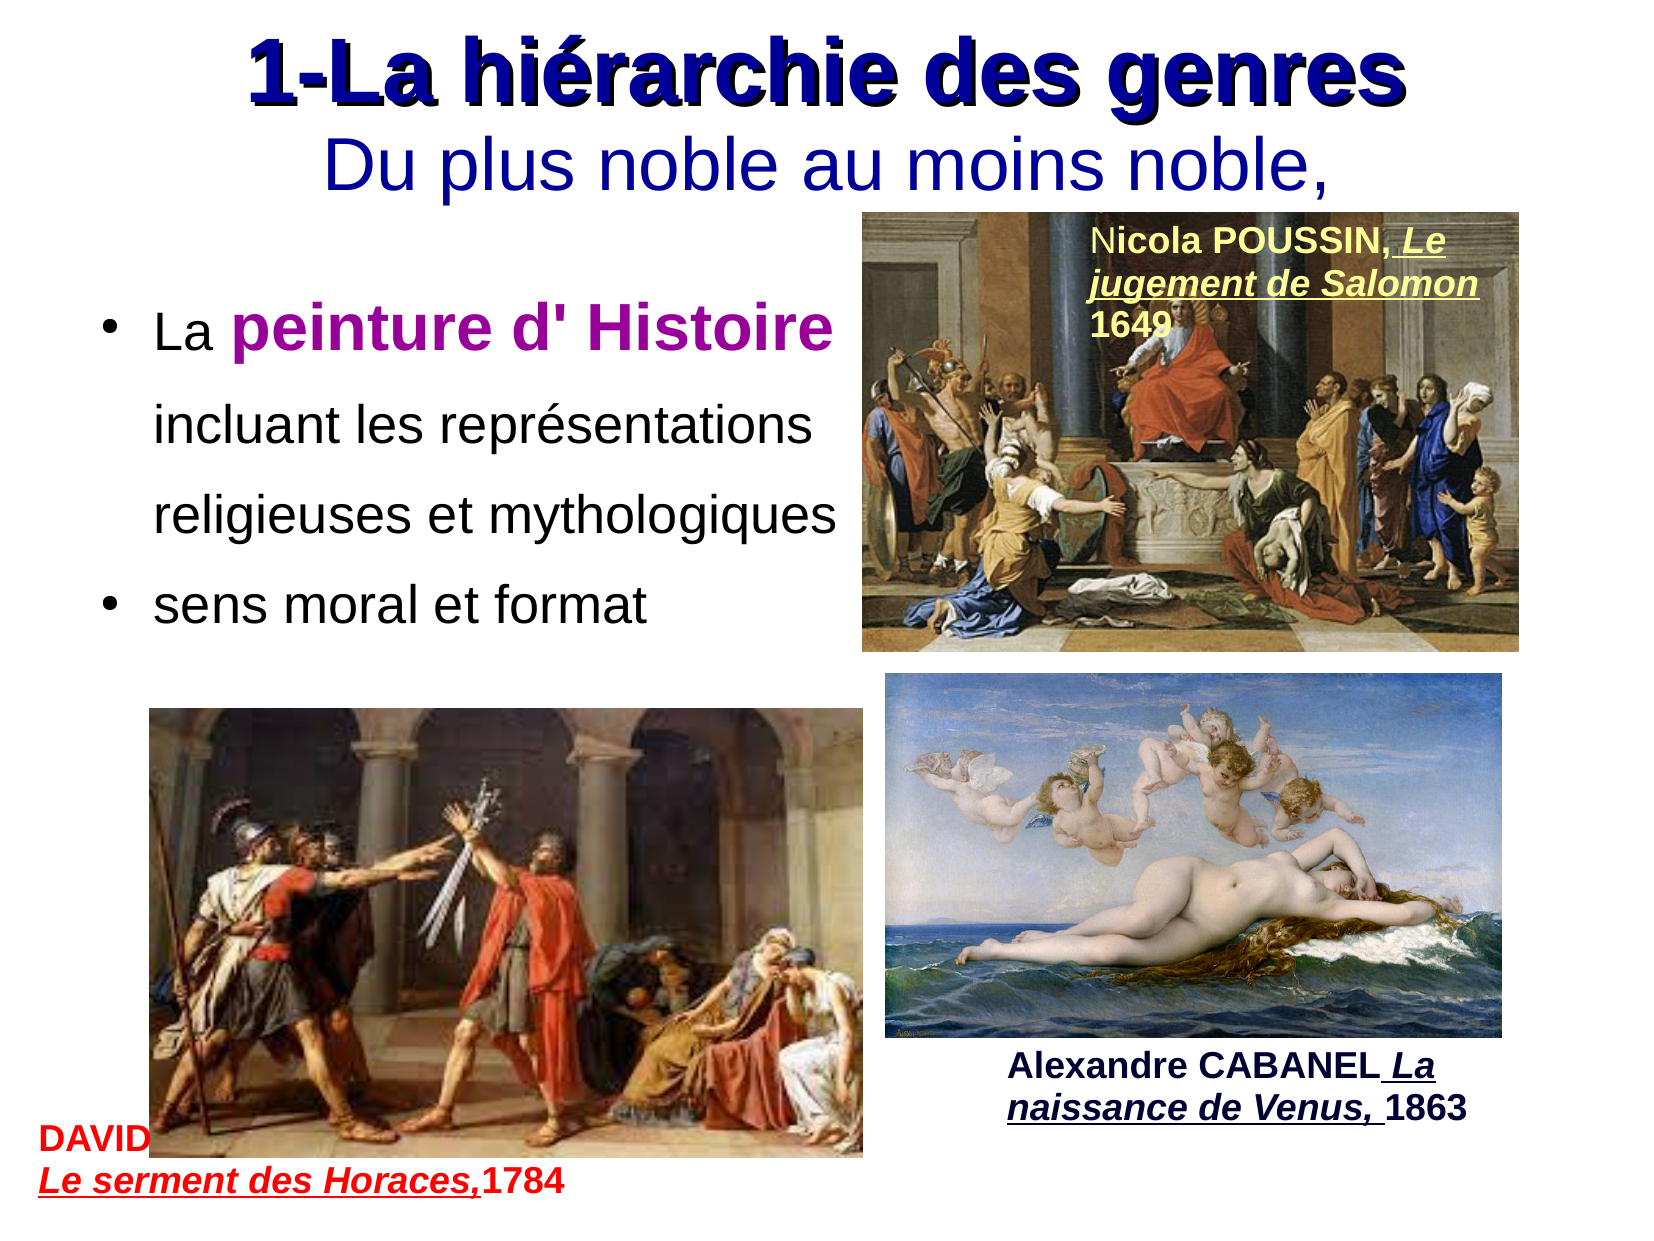

# 1-La hiérarchie des genres Du plus noble au moins noble,
Nicola POUSSIN, Le jugement de Salomon
1649
La peinture d' Histoire
incluant les représentations
religieuses et mythologiques
sens moral et format
Alexandre CABANEL La naissance de Venus, 1863
DAVID
Le serment des Horaces,1784